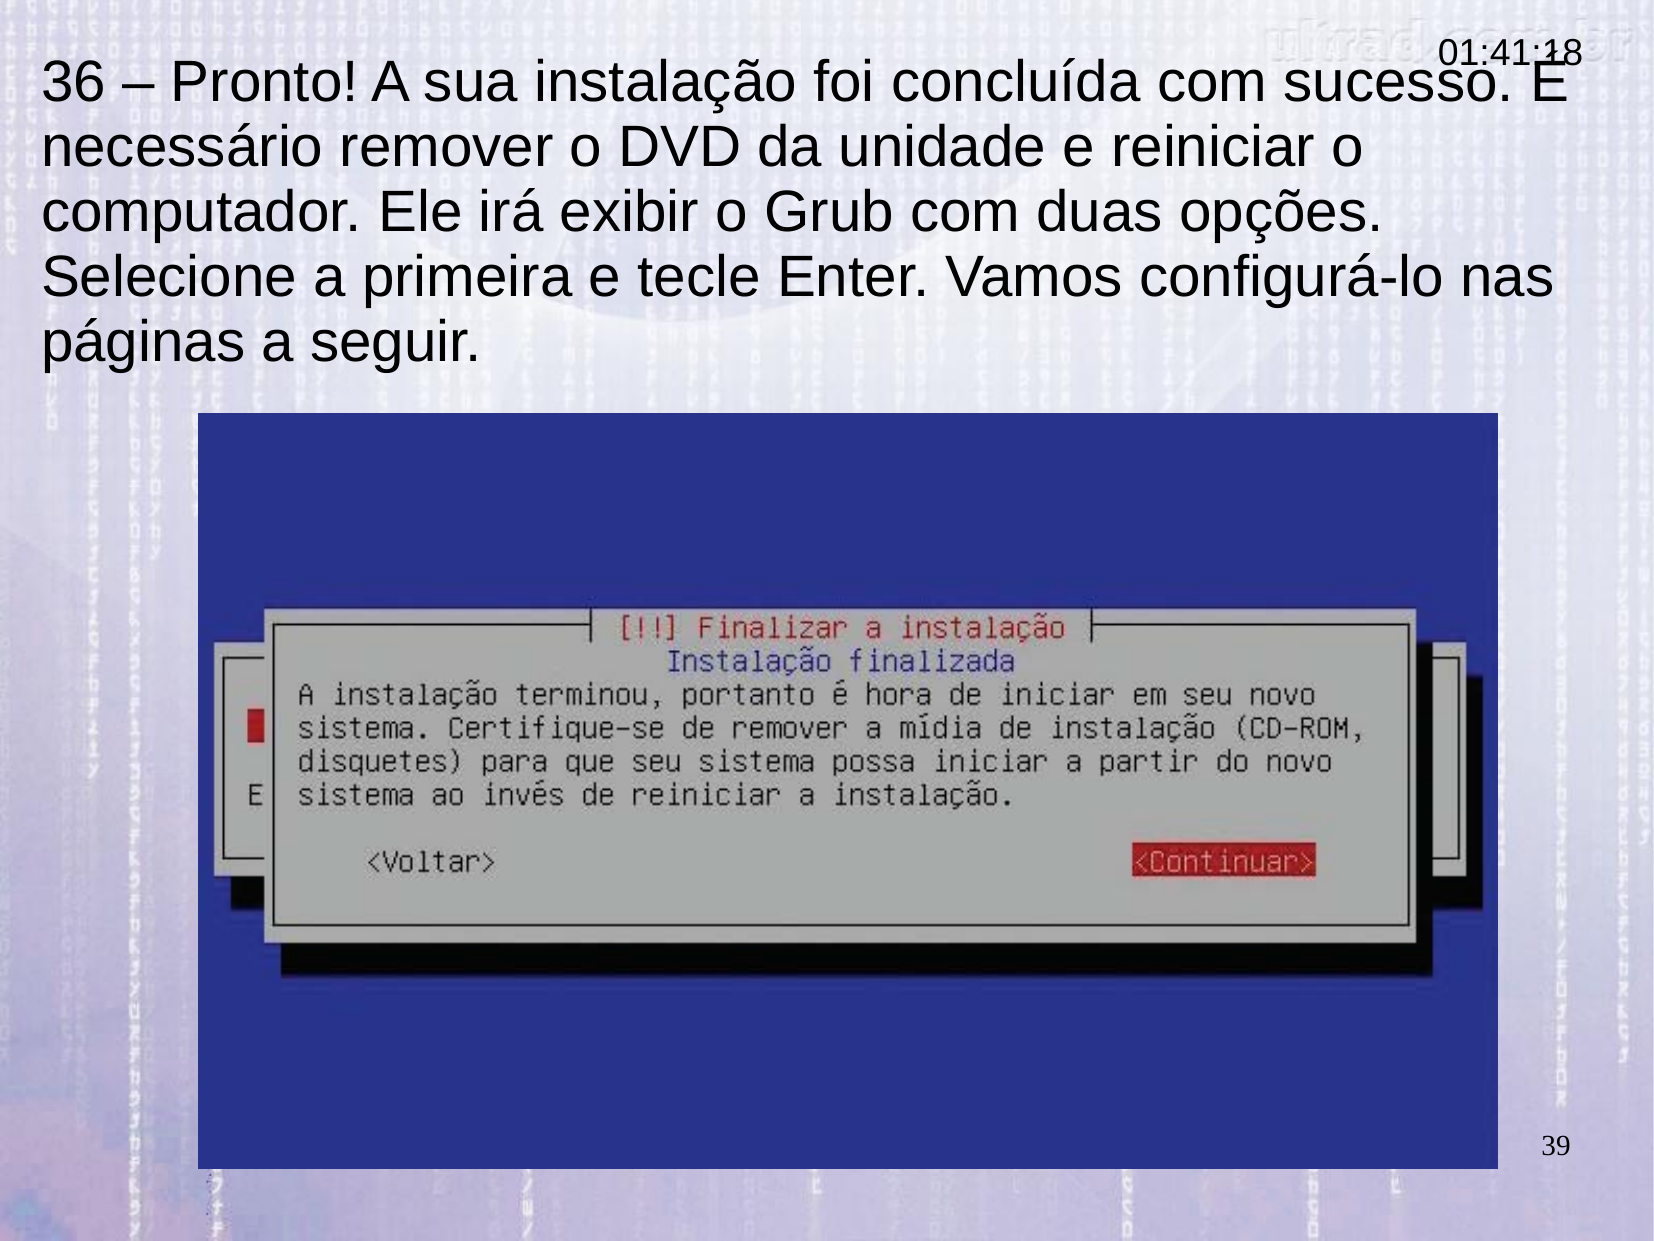

02:59:56
36 – Pronto! A sua instalação foi concluída com sucesso. É necessário remover o DVD da unidade e reiniciar o computador. Ele irá exibir o Grub com duas opções. Selecione a primeira e tecle Enter. Vamos configurá-lo nas páginas a seguir.
39